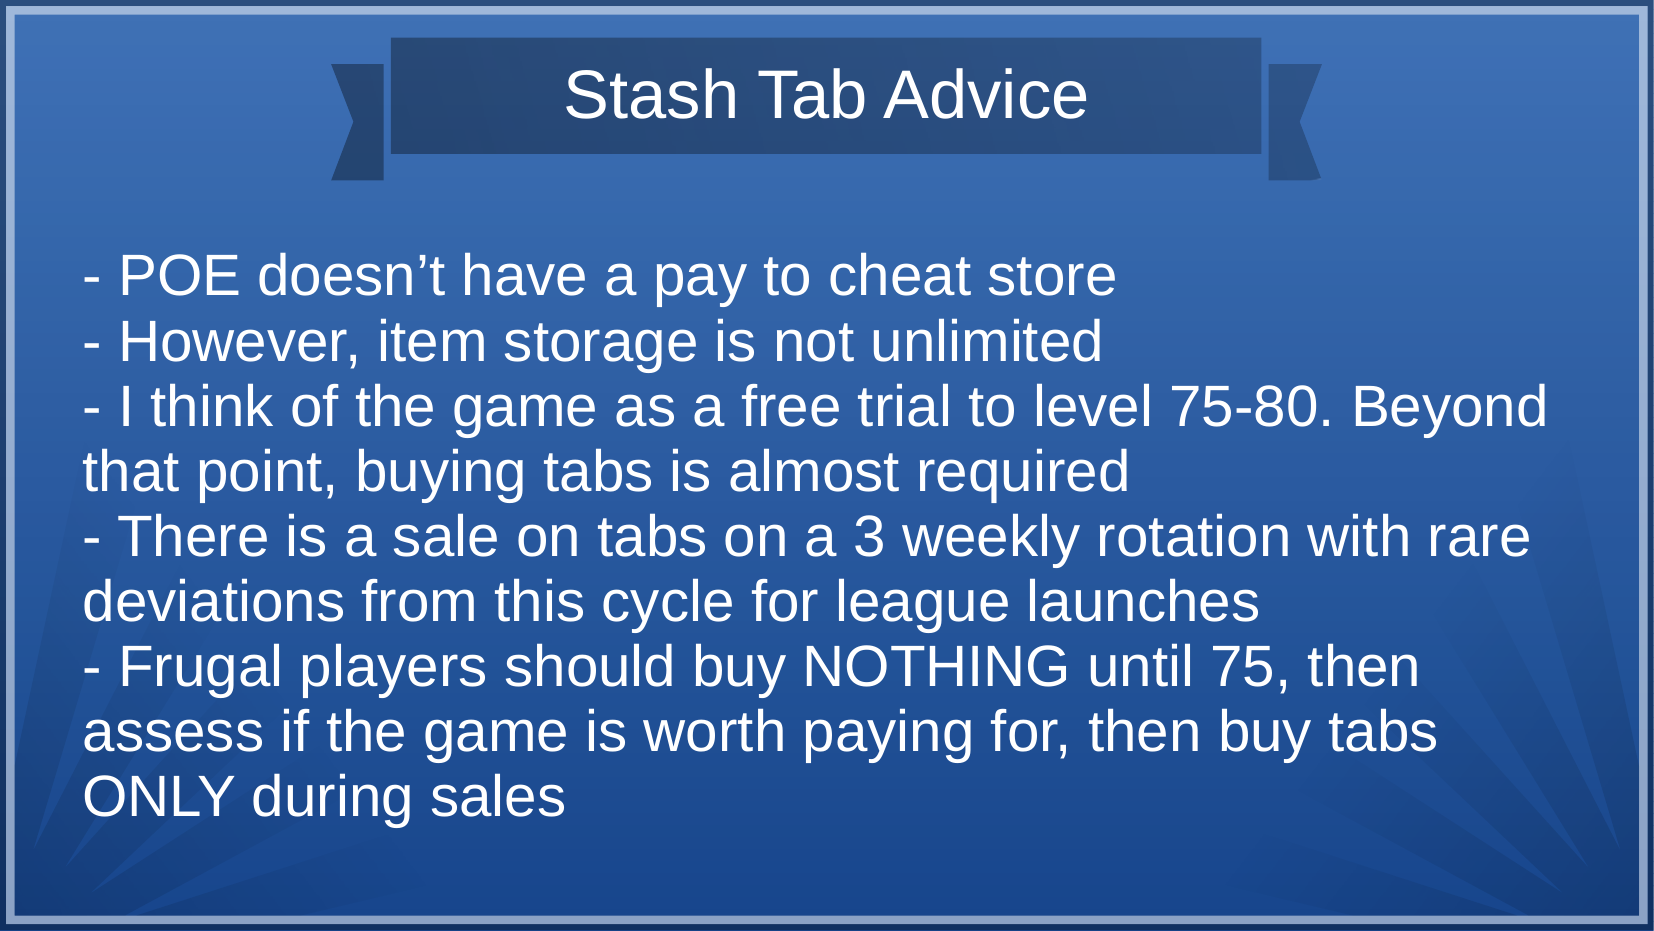

# Stash Tab Advice
- POE doesn’t have a pay to cheat store
- However, item storage is not unlimited
- I think of the game as a free trial to level 75-80. Beyond that point, buying tabs is almost required
- There is a sale on tabs on a 3 weekly rotation with rare deviations from this cycle for league launches
- Frugal players should buy NOTHING until 75, then assess if the game is worth paying for, then buy tabs ONLY during sales